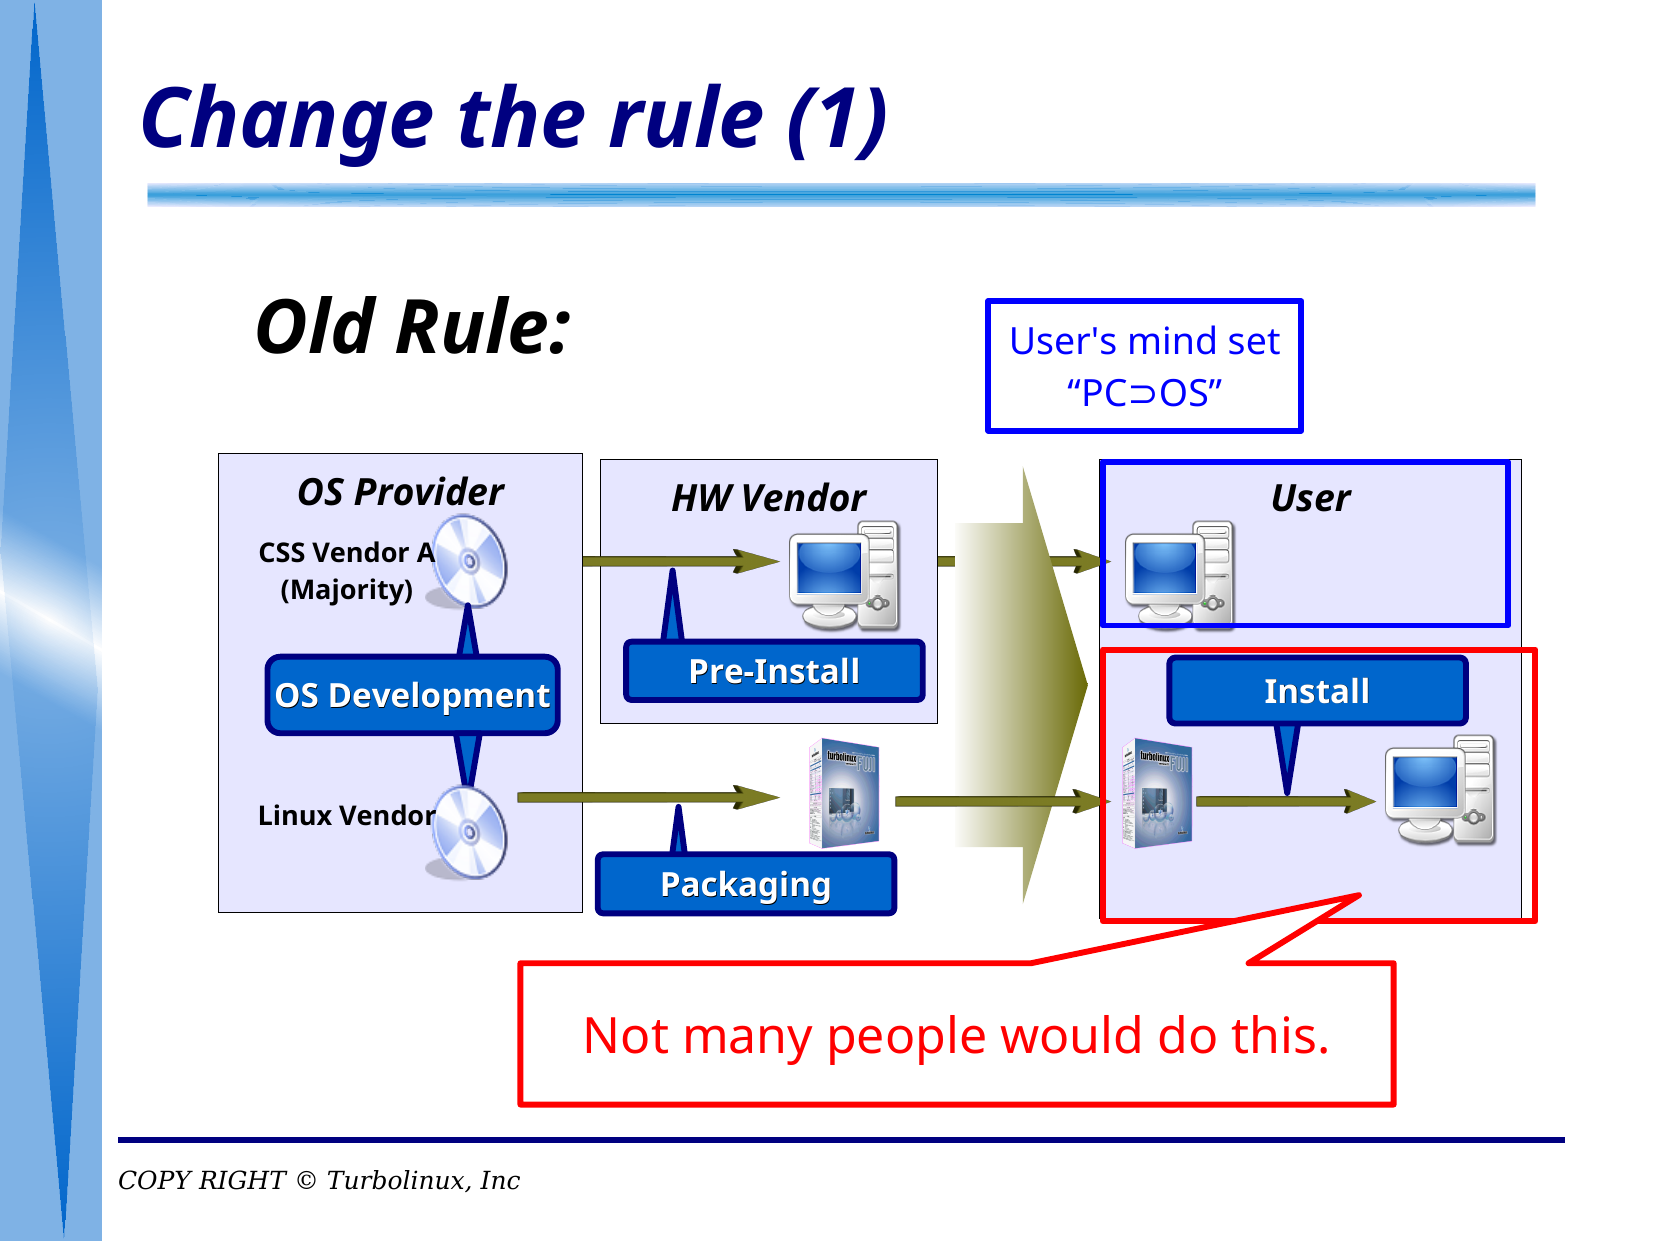

# Change the rule (1)
Old Rule:
User's mind set
“PC⊃OS”
OS Provider
CSS Vendor A
(Majority)
OS Development
HW Vendor
Pre-Install
User
Install
Linux Vendor
Packaging
Not many people would do this.